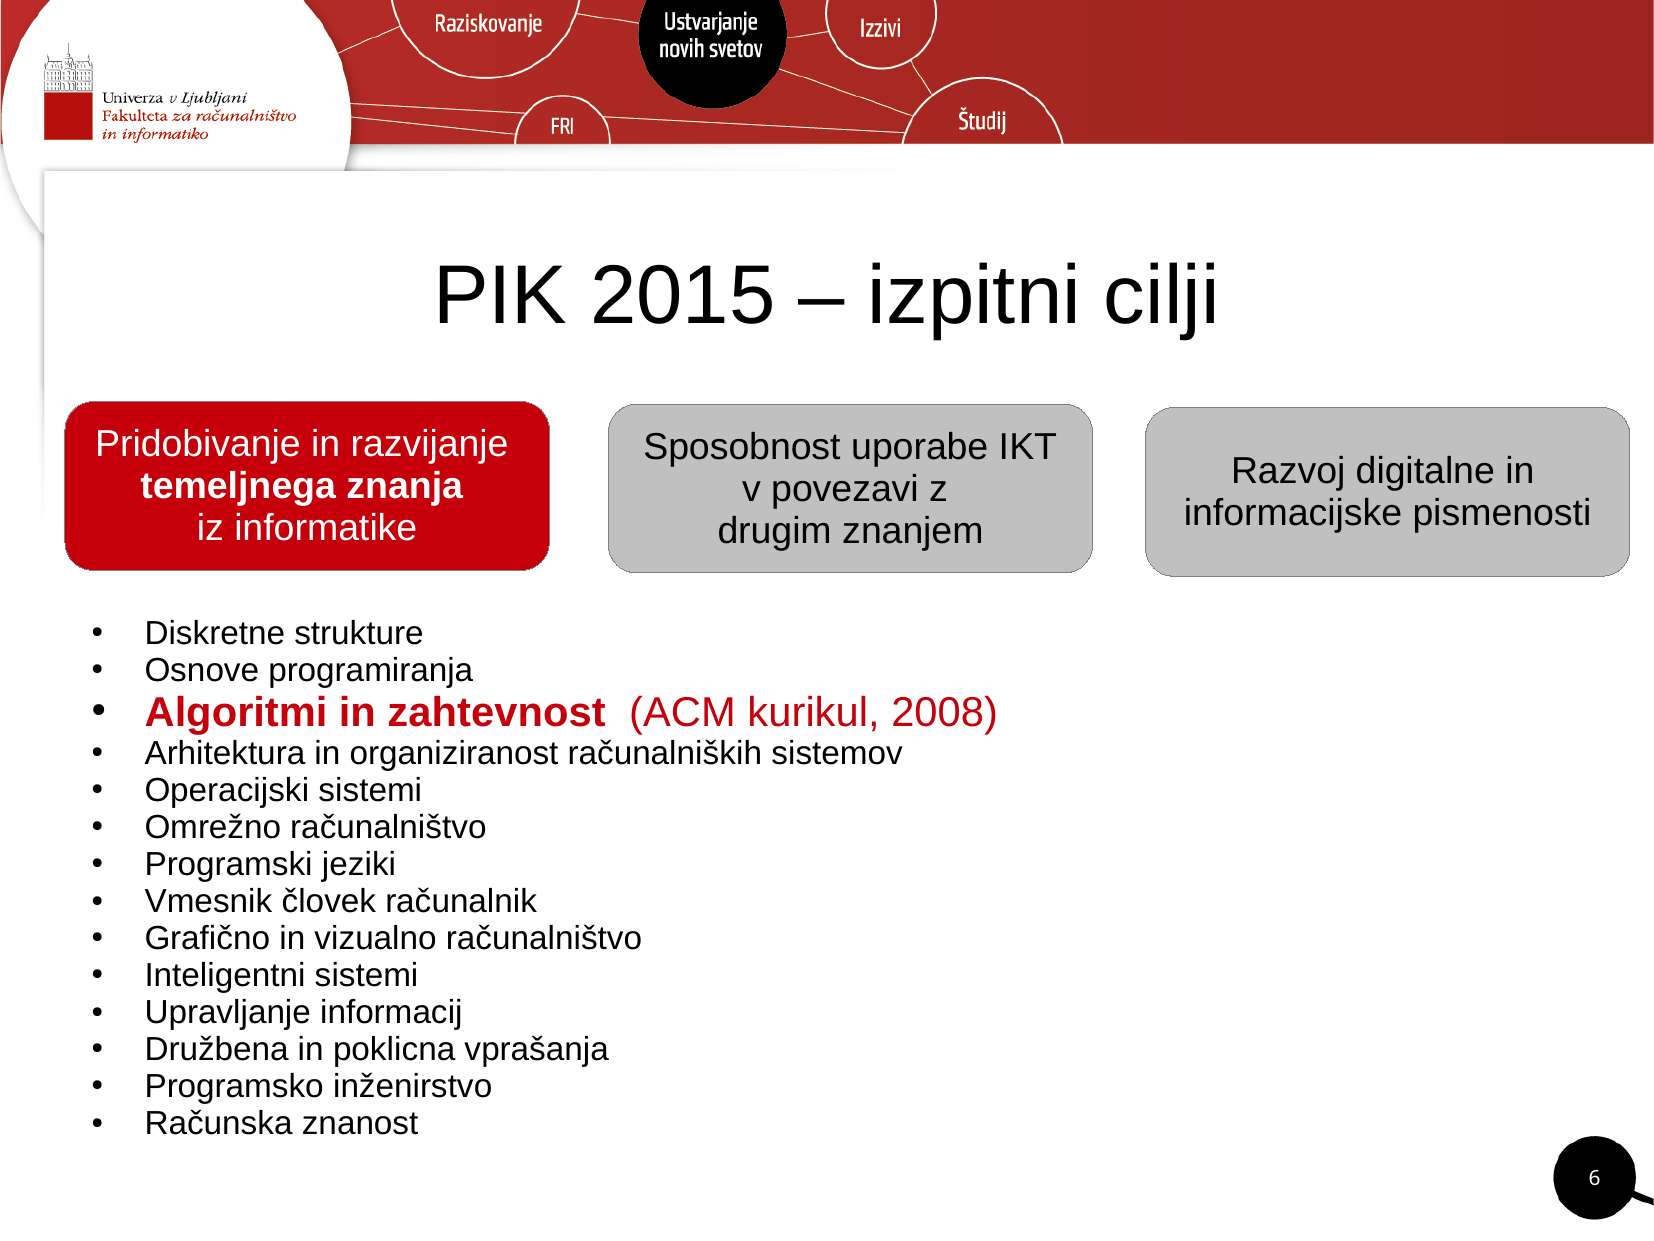

# PIK 2015 – izpitni cilji
Pridobivanje in razvijanje
temeljnega znanja
iz informatike
Sposobnost uporabe IKT
v povezavi z
drugim znanjem
Razvoj digitalne in
informacijske pismenosti
Diskretne strukture
Osnove programiranja
Algoritmi in zahtevnost (ACM kurikul, 2008)
Arhitektura in organiziranost računalniških sistemov
Operacijski sistemi
Omrežno računalništvo
Programski jeziki
Vmesnik človek računalnik
Grafično in vizualno računalništvo
Inteligentni sistemi
Upravljanje informacij
Družbena in poklicna vprašanja
Programsko inženirstvo
Računska znanost